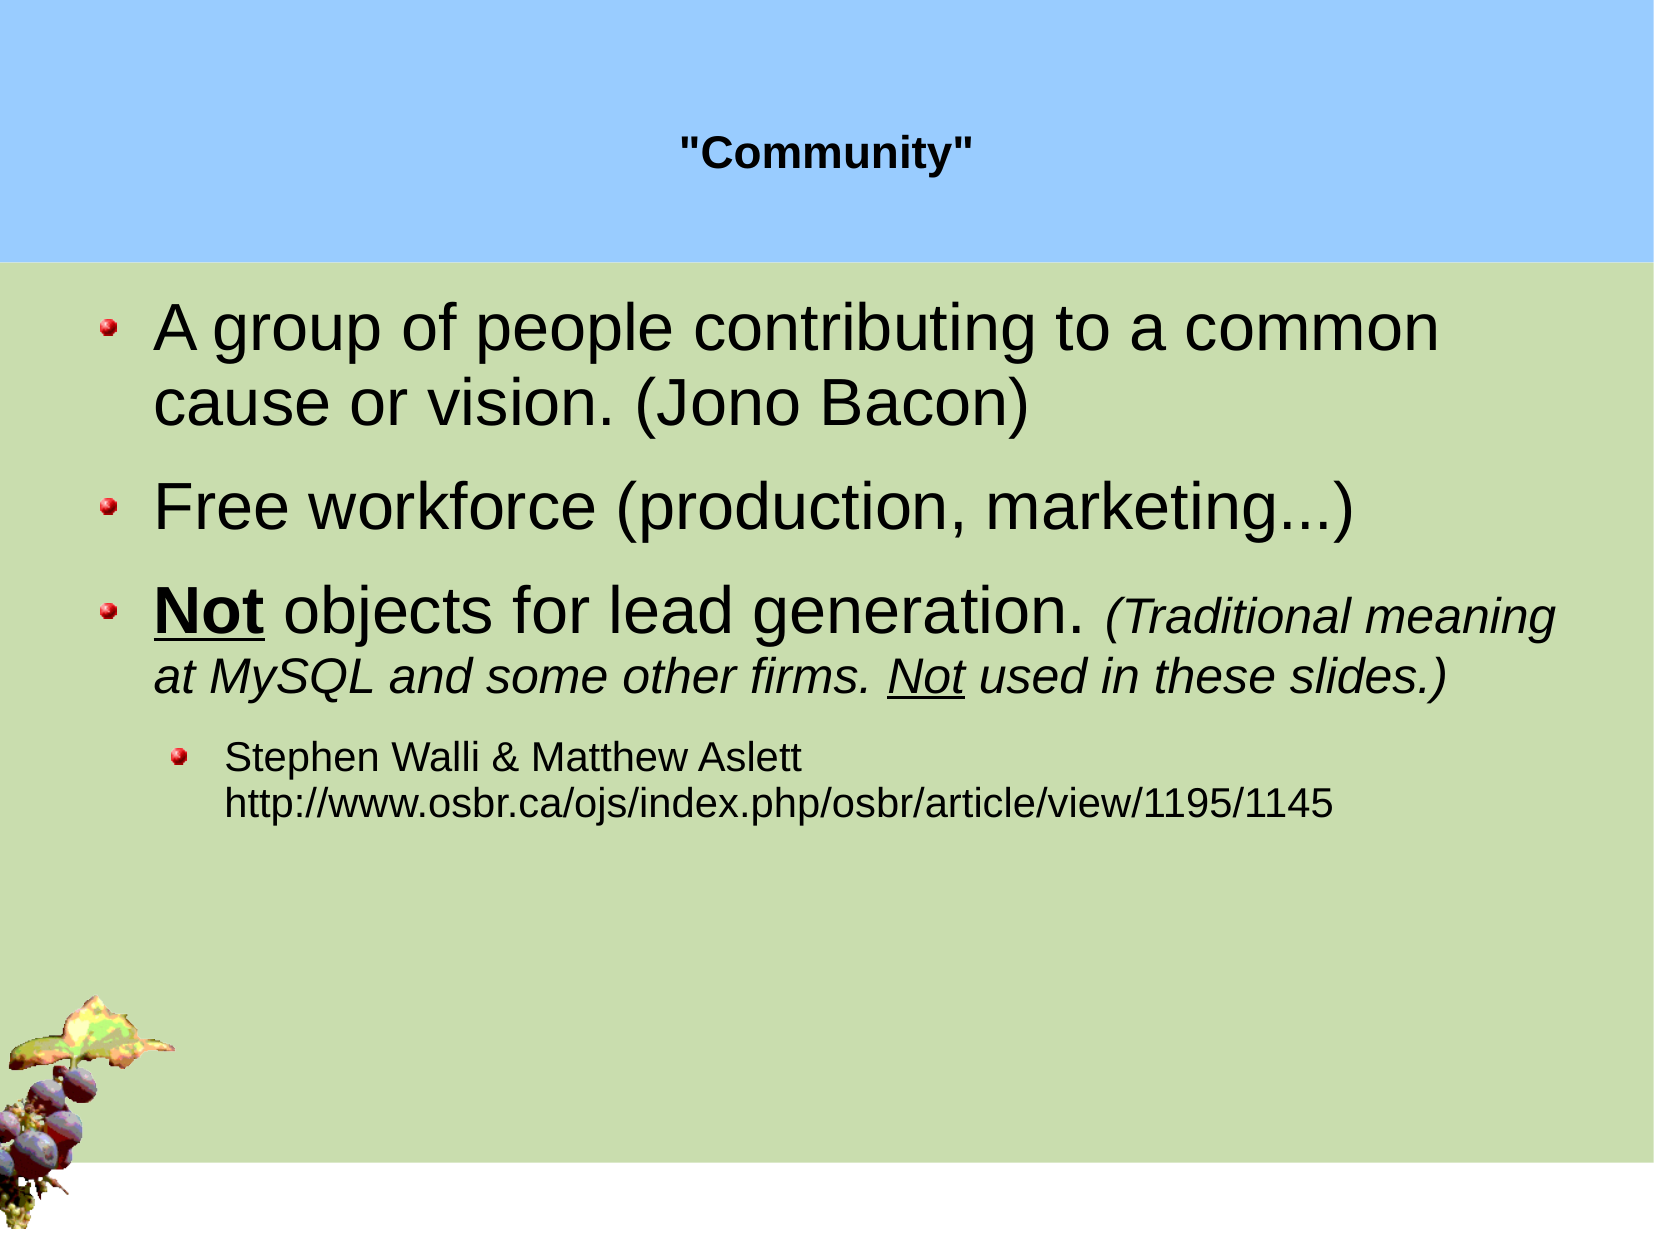

# "Community"
A group of people contributing to a common cause or vision. (Jono Bacon)
Free workforce (production, marketing...)
Not objects for lead generation. (Traditional meaning at MySQL and some other firms. Not used in these slides.)
Stephen Walli & Matthew Aslett
http://www.osbr.ca/ojs/index.php/osbr/article/view/1195/1145